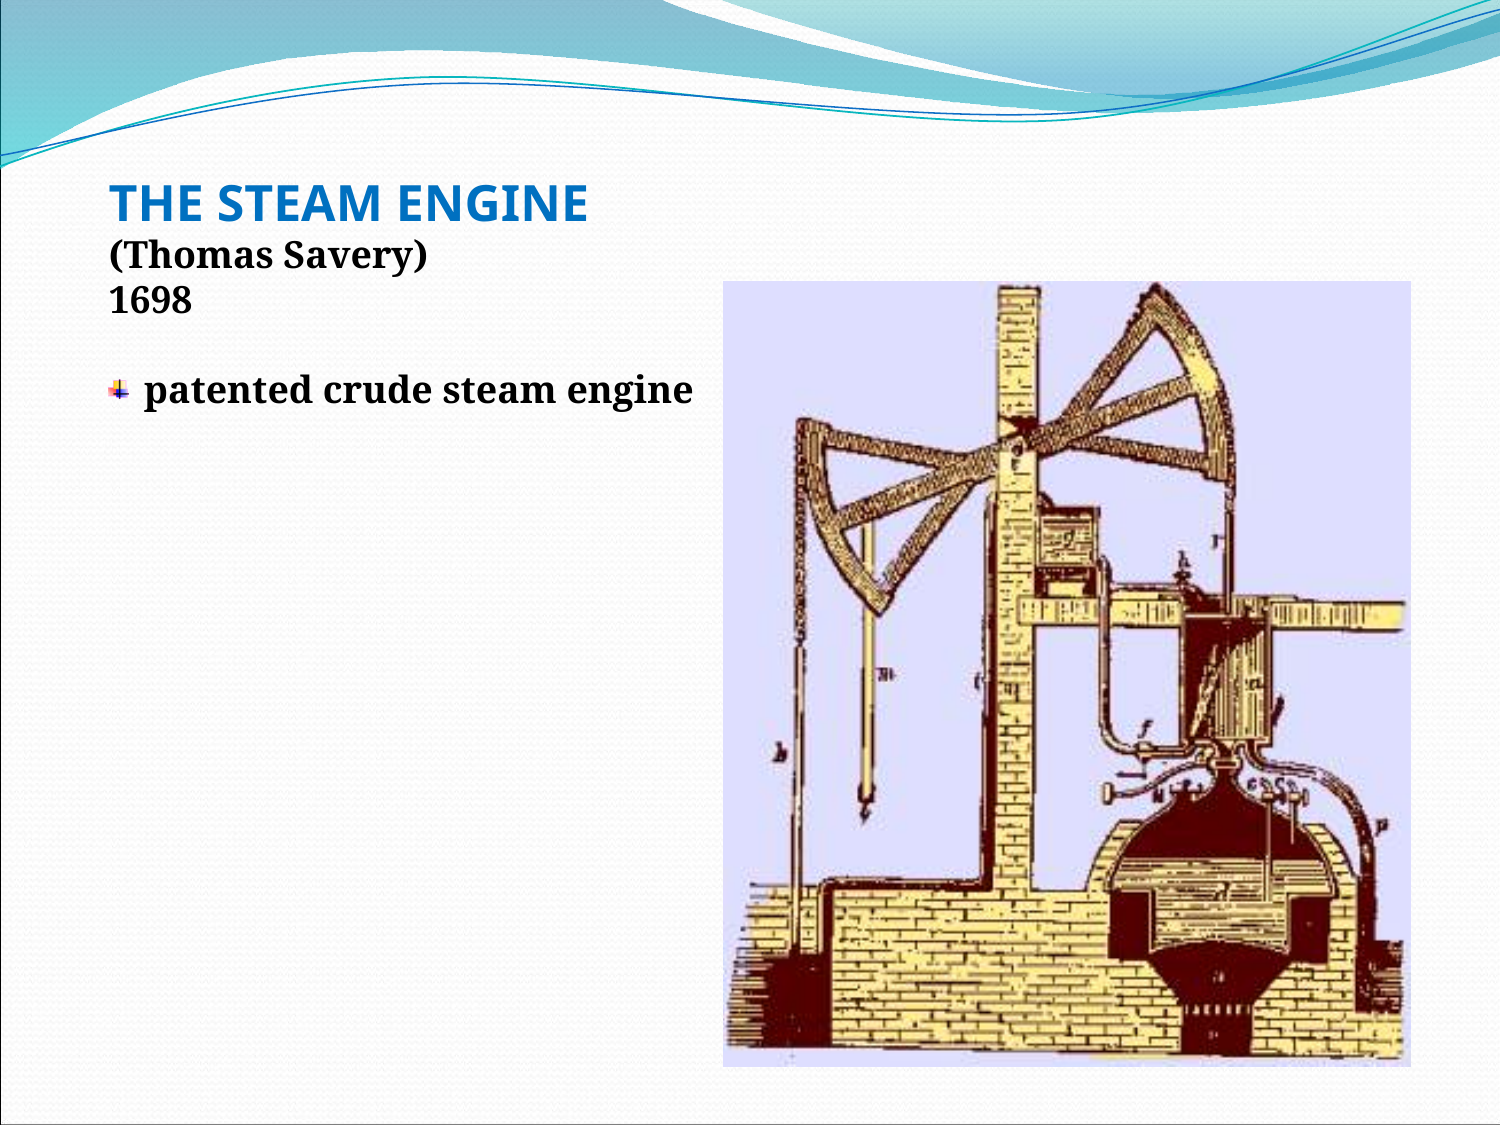

THE STEAM ENGINE
(Thomas Savery)
1698
patented crude steam engine